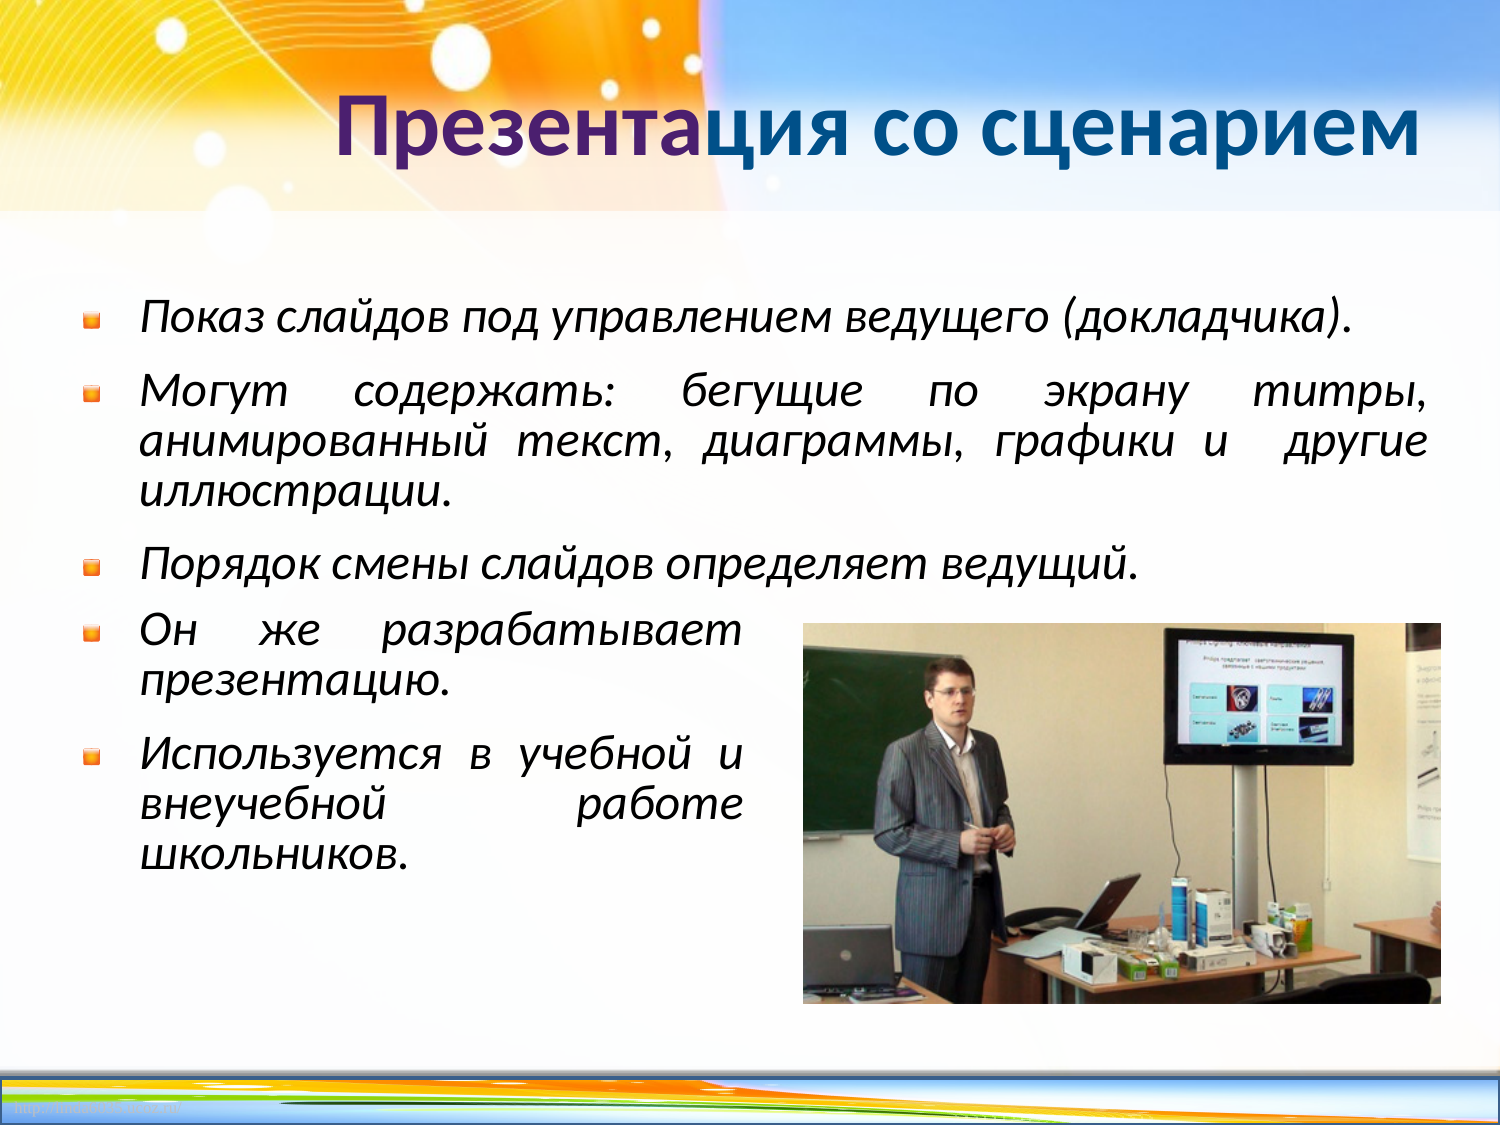

# Презентация со сценарием
Показ слайдов под управлением ведущего (докладчика).
Могут содержать: бегущие по экрану титры, анимированный текст, диаграммы, графики и другие иллюстрации.
Порядок смены слайдов определяет ведущий.
Он же разрабатывает презентацию.
Используется в учебной и внеучебной работе школьников.